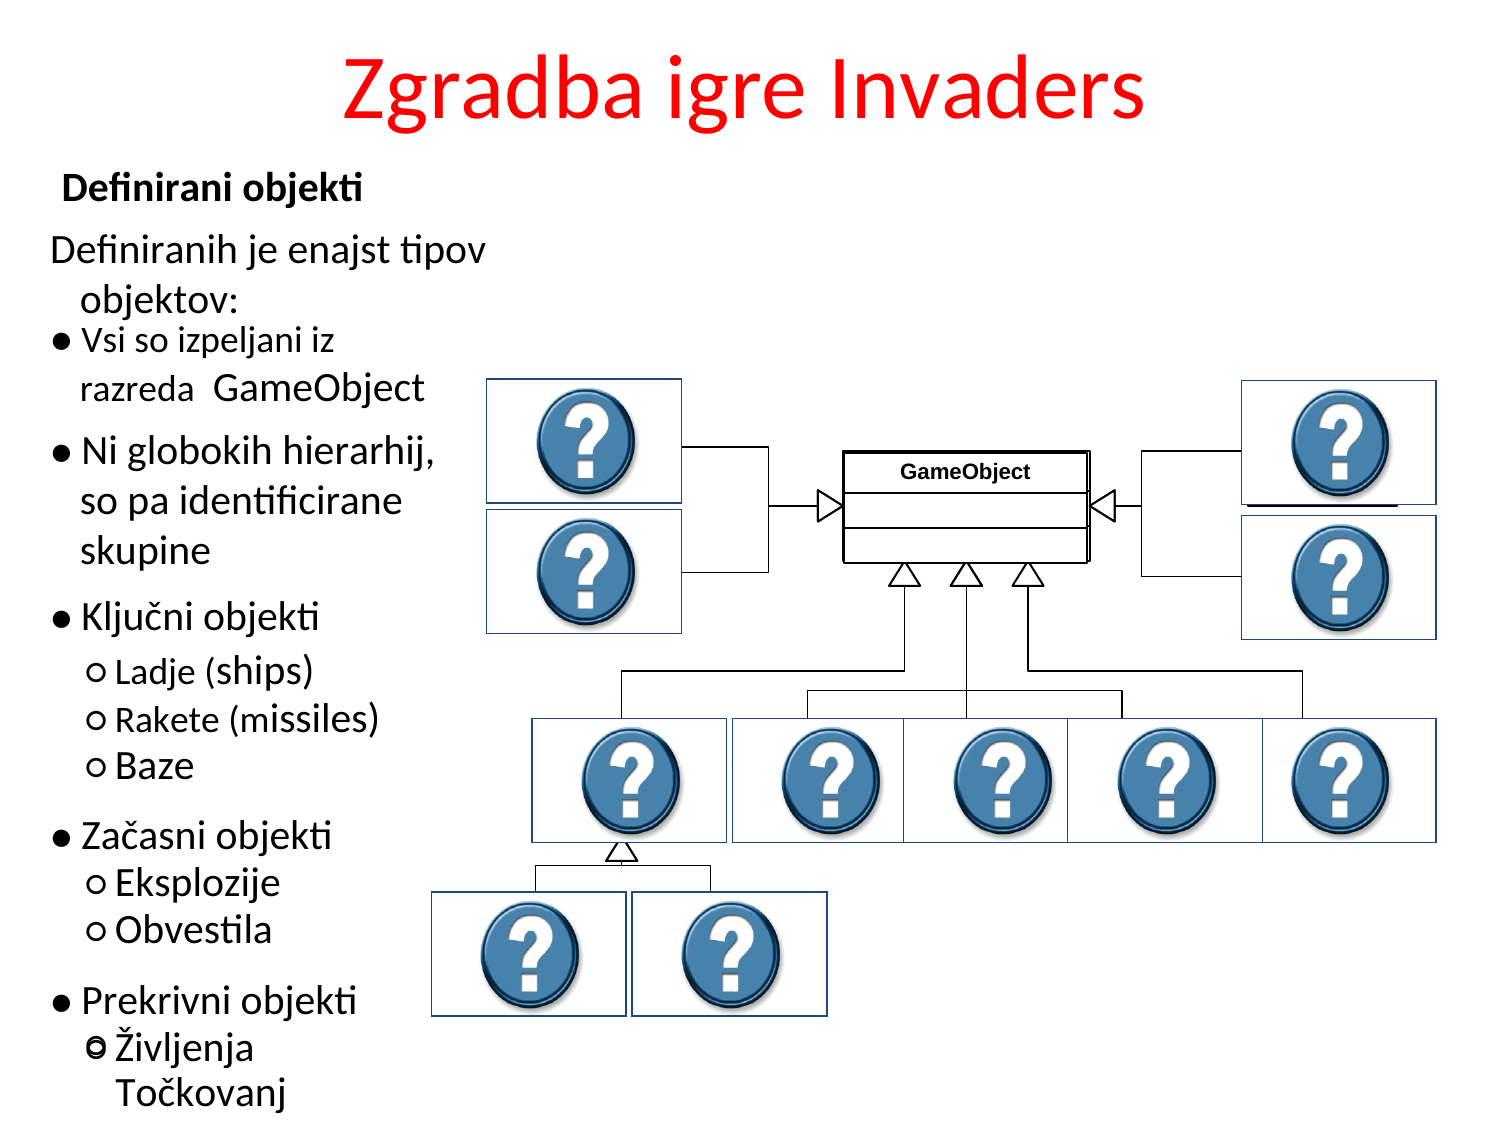

# Zgradba igre Invaders
Definirani objekti
Definiranih je enajst tipov objektov:
● Vsi so izpeljani iz razreda GameObject
● Ni globokih hierarhij, so pa identificirane skupine
● Ključni objekti
○ Ladje (ships)
○ Rakete (missiles)
○ Baze
● Začasni objekti
○ Eksplozije
○ Obvestila
● Prekrivni objekti
○ Točkovanje
○ Življenja